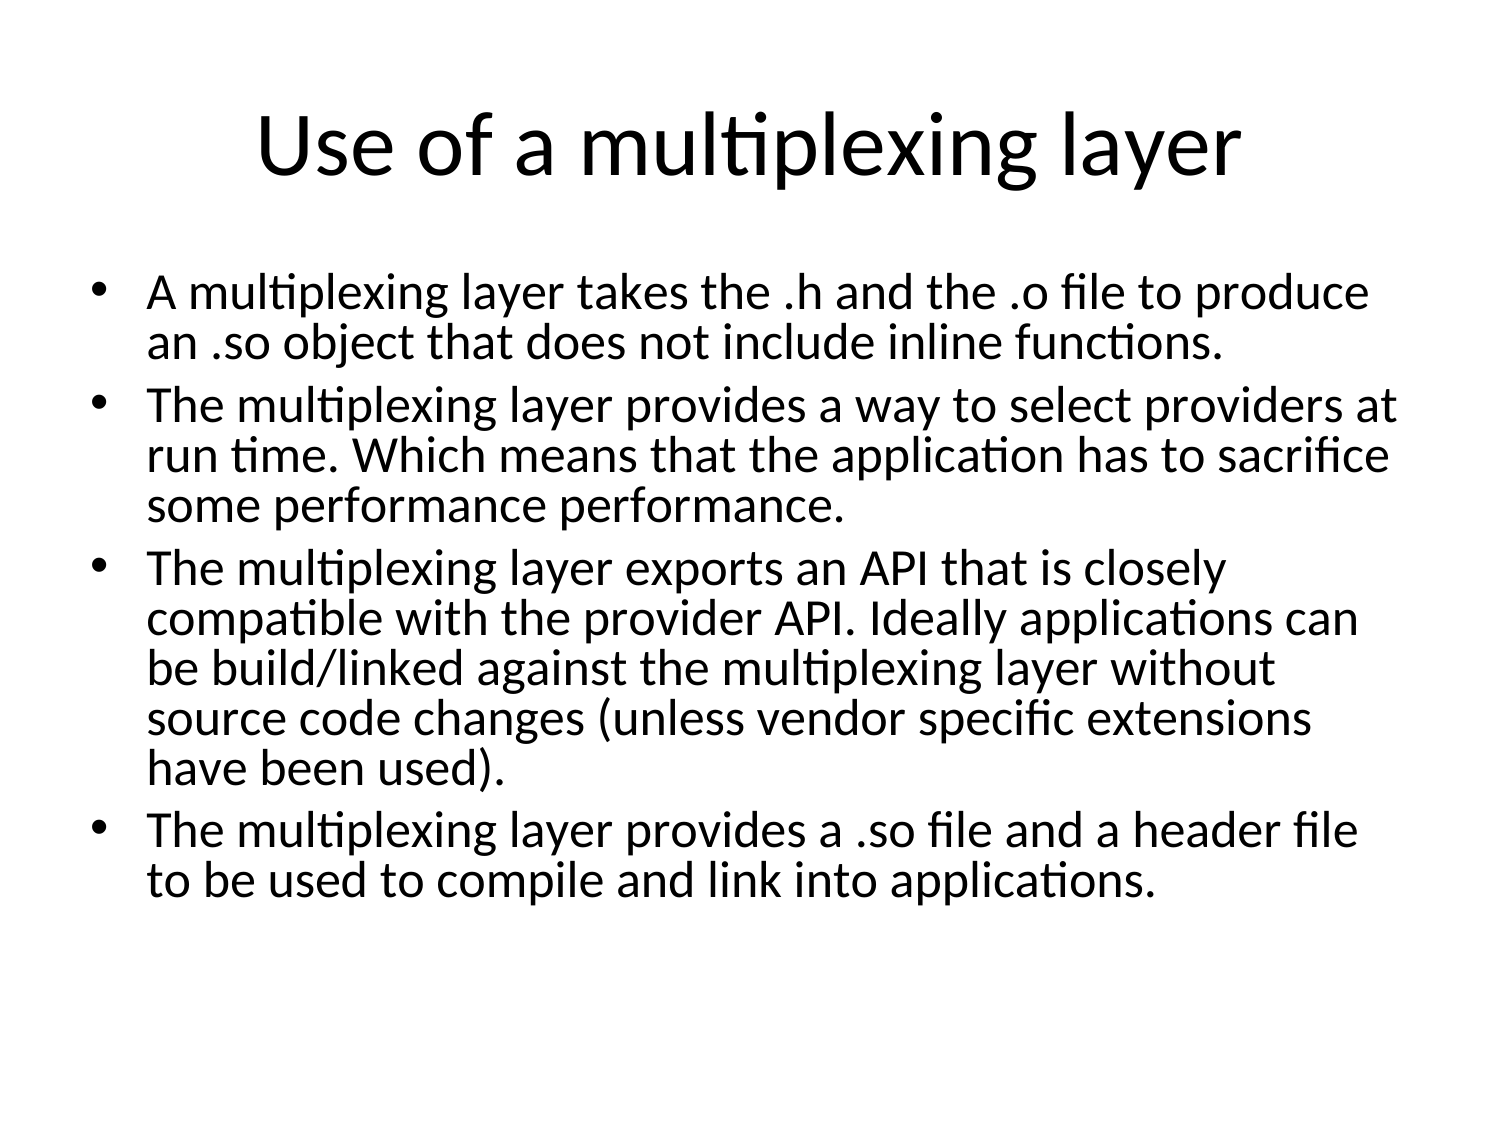

# Use of a multiplexing layer
A multiplexing layer takes the .h and the .o file to produce an .so object that does not include inline functions.
The multiplexing layer provides a way to select providers at run time. Which means that the application has to sacrifice some performance performance.
The multiplexing layer exports an API that is closely compatible with the provider API. Ideally applications can be build/linked against the multiplexing layer without source code changes (unless vendor specific extensions have been used).
The multiplexing layer provides a .so file and a header file to be used to compile and link into applications.